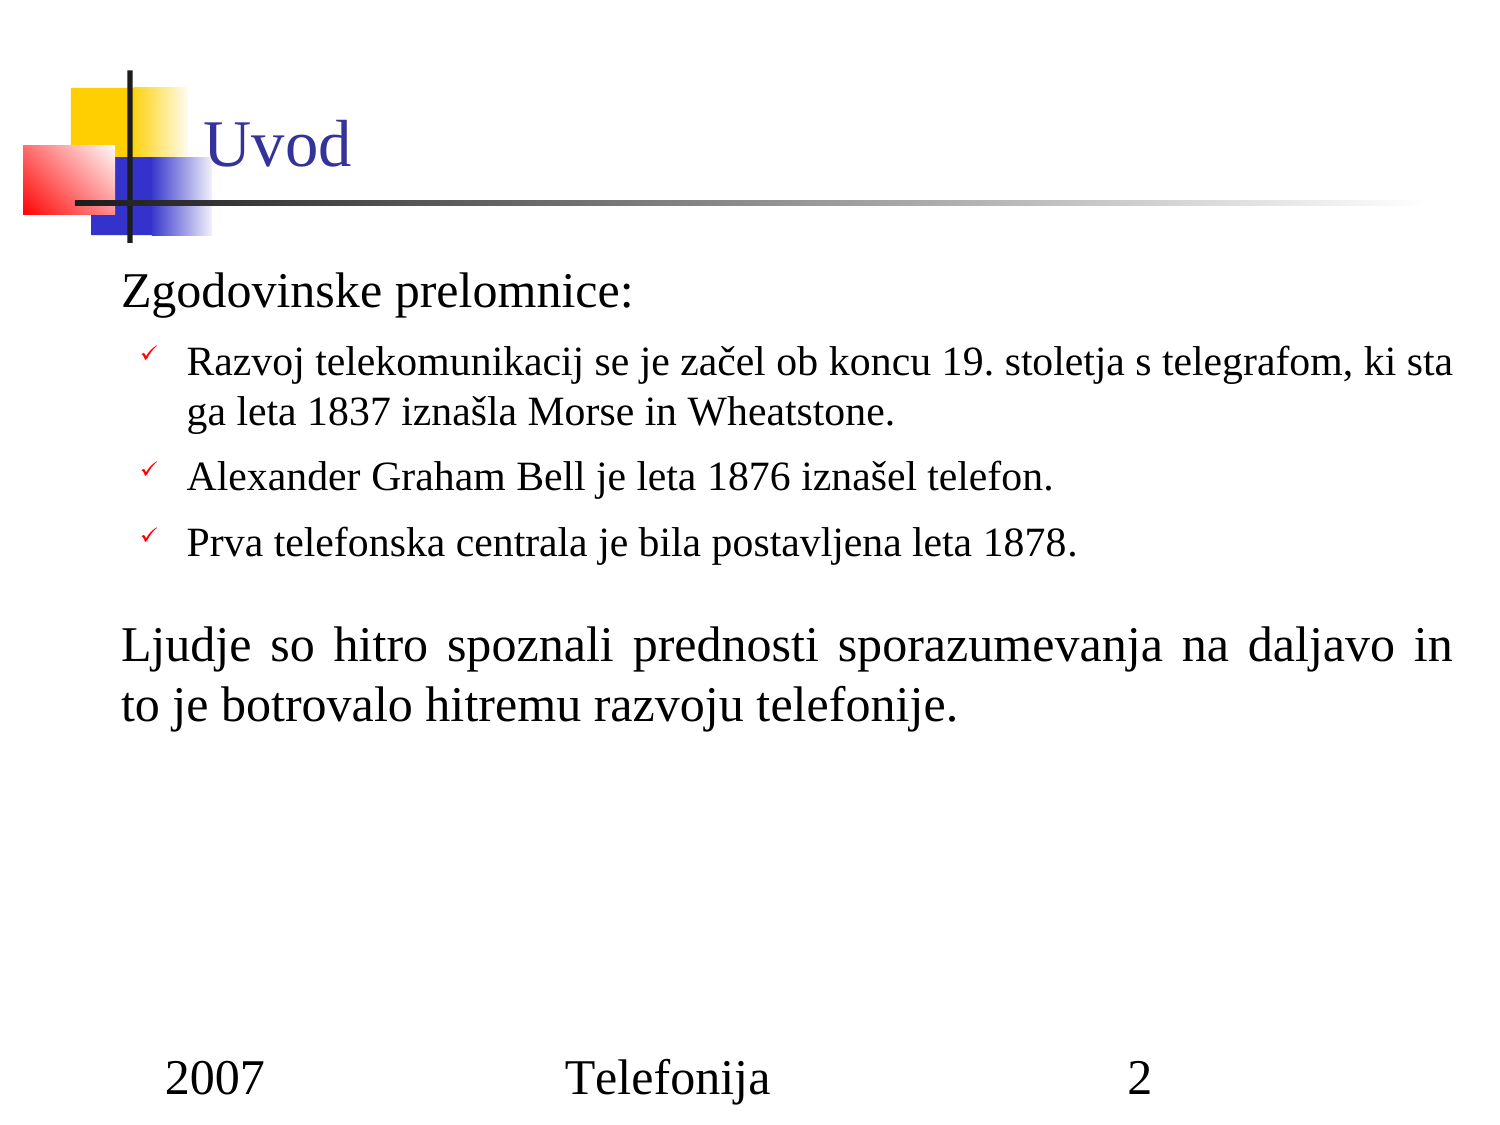

# Uvod
	Zgodovinske prelomnice:
Razvoj telekomunikacij se je začel ob koncu 19. stoletja s telegrafom, ki sta ga leta 1837 iznašla Morse in Wheatstone.
Alexander Graham Bell je leta 1876 iznašel telefon.
Prva telefonska centrala je bila postavljena leta 1878.
	Ljudje so hitro spoznali prednosti sporazumevanja na daljavo in to je botrovalo hitremu razvoju telefonije.
2007
Telefonija
2